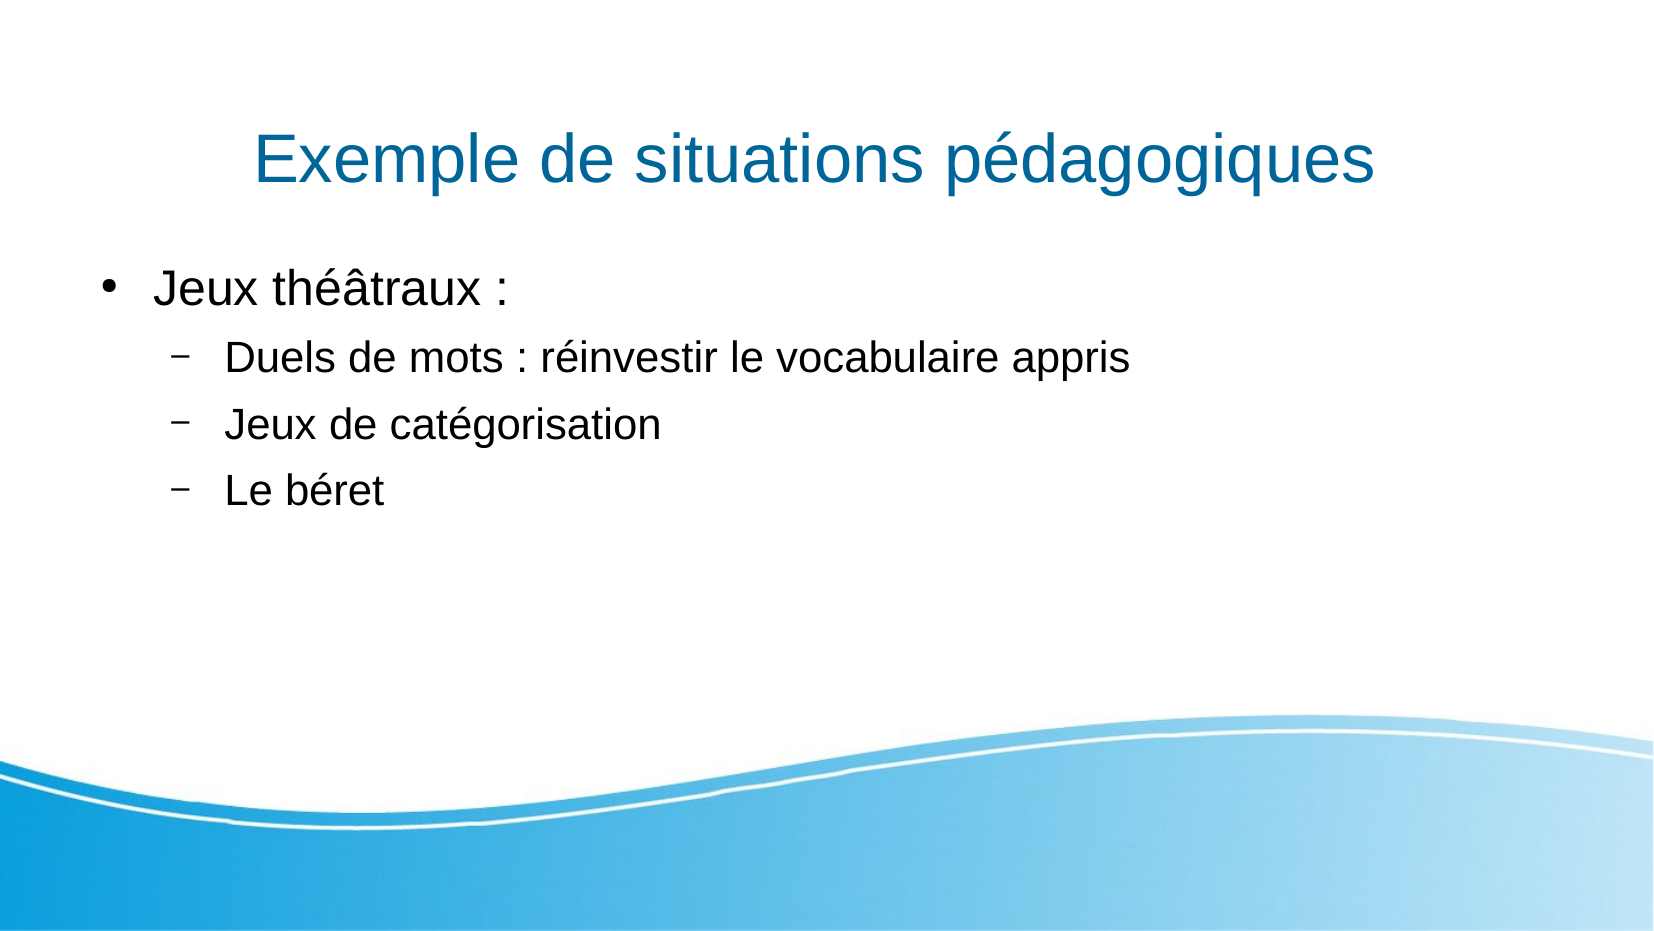

# Exemple de situations pédagogiques
Jeux théâtraux :
Duels de mots : réinvestir le vocabulaire appris
Jeux de catégorisation
Le béret